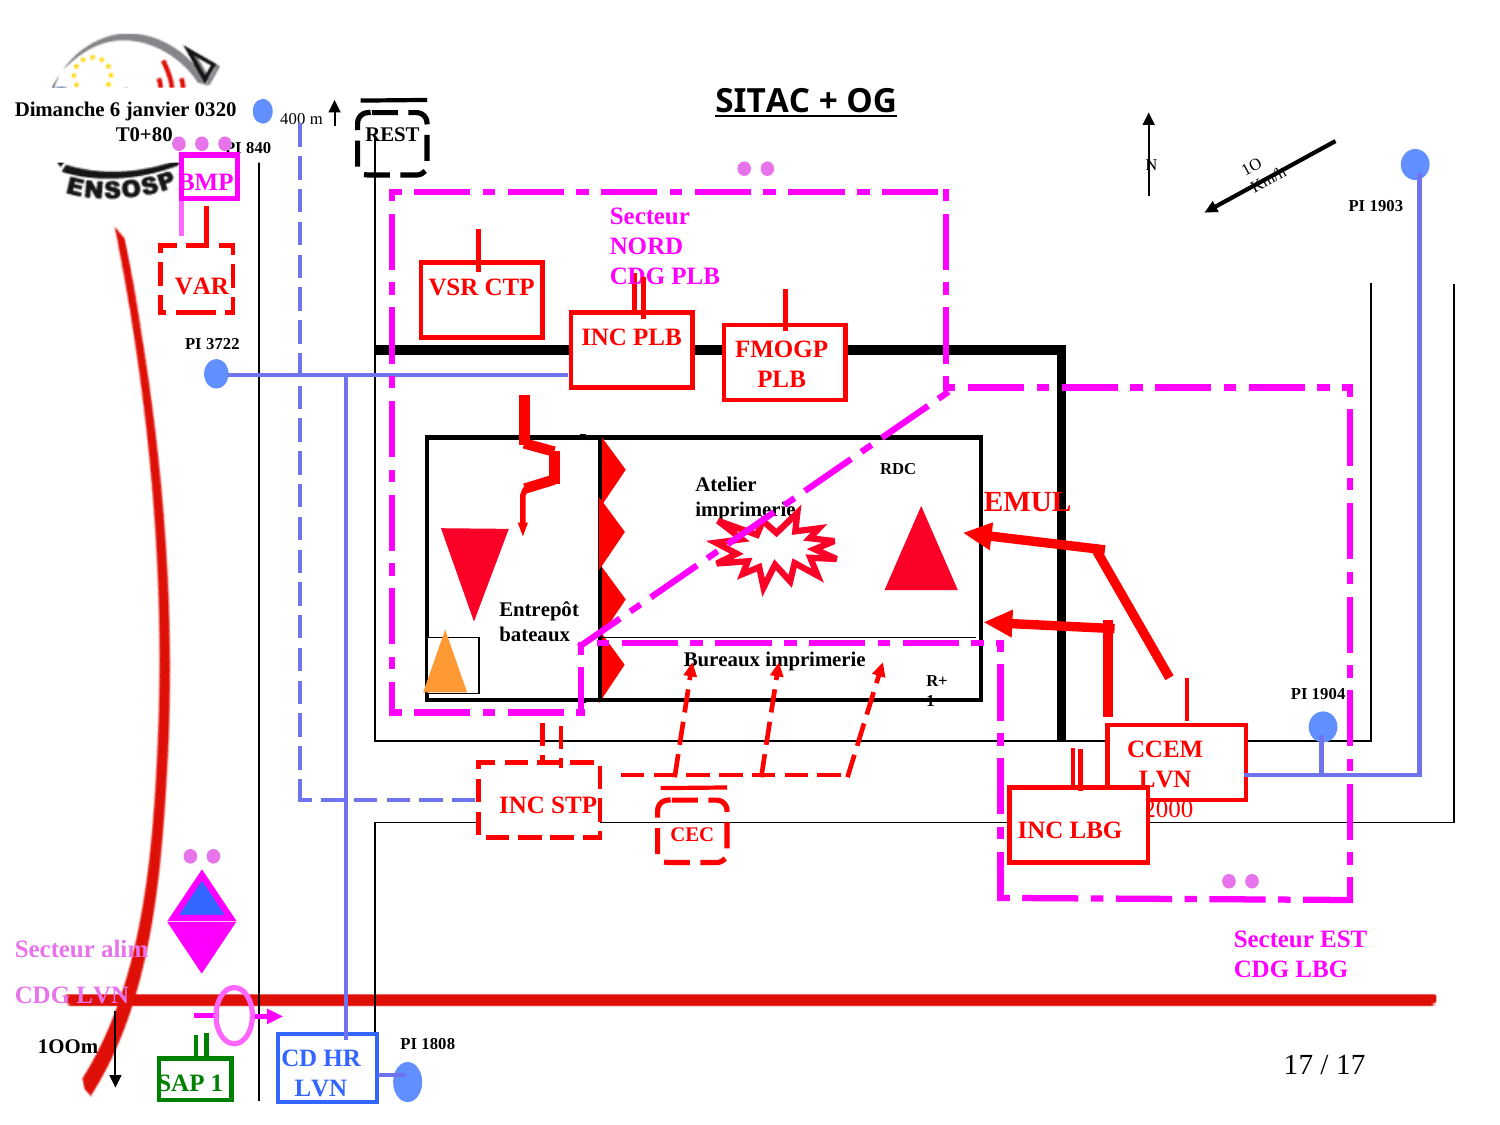

# SITAC + OG
Dimanche 6 janvier 0320
T0+80
400 m
PI 840
REST
N
1O Km/h
PI 1903
BMP
Secteur NORD
CDG PLB
VAR
VSR CTP
INC PLB
FMOGP
PLB
PI 3722
RDC
Atelier imprimerie
EMUL
Entrepôt
bateaux
Bureaux imprimerie
R+1
PI 1904
CCEM LVN
 2000
INC STP
CEC
INC LBG
Secteur EST
CDG LBG
Secteur alim
CDG LVN
1OOm
PI 1808
17
CD HR LVN
SAP 1